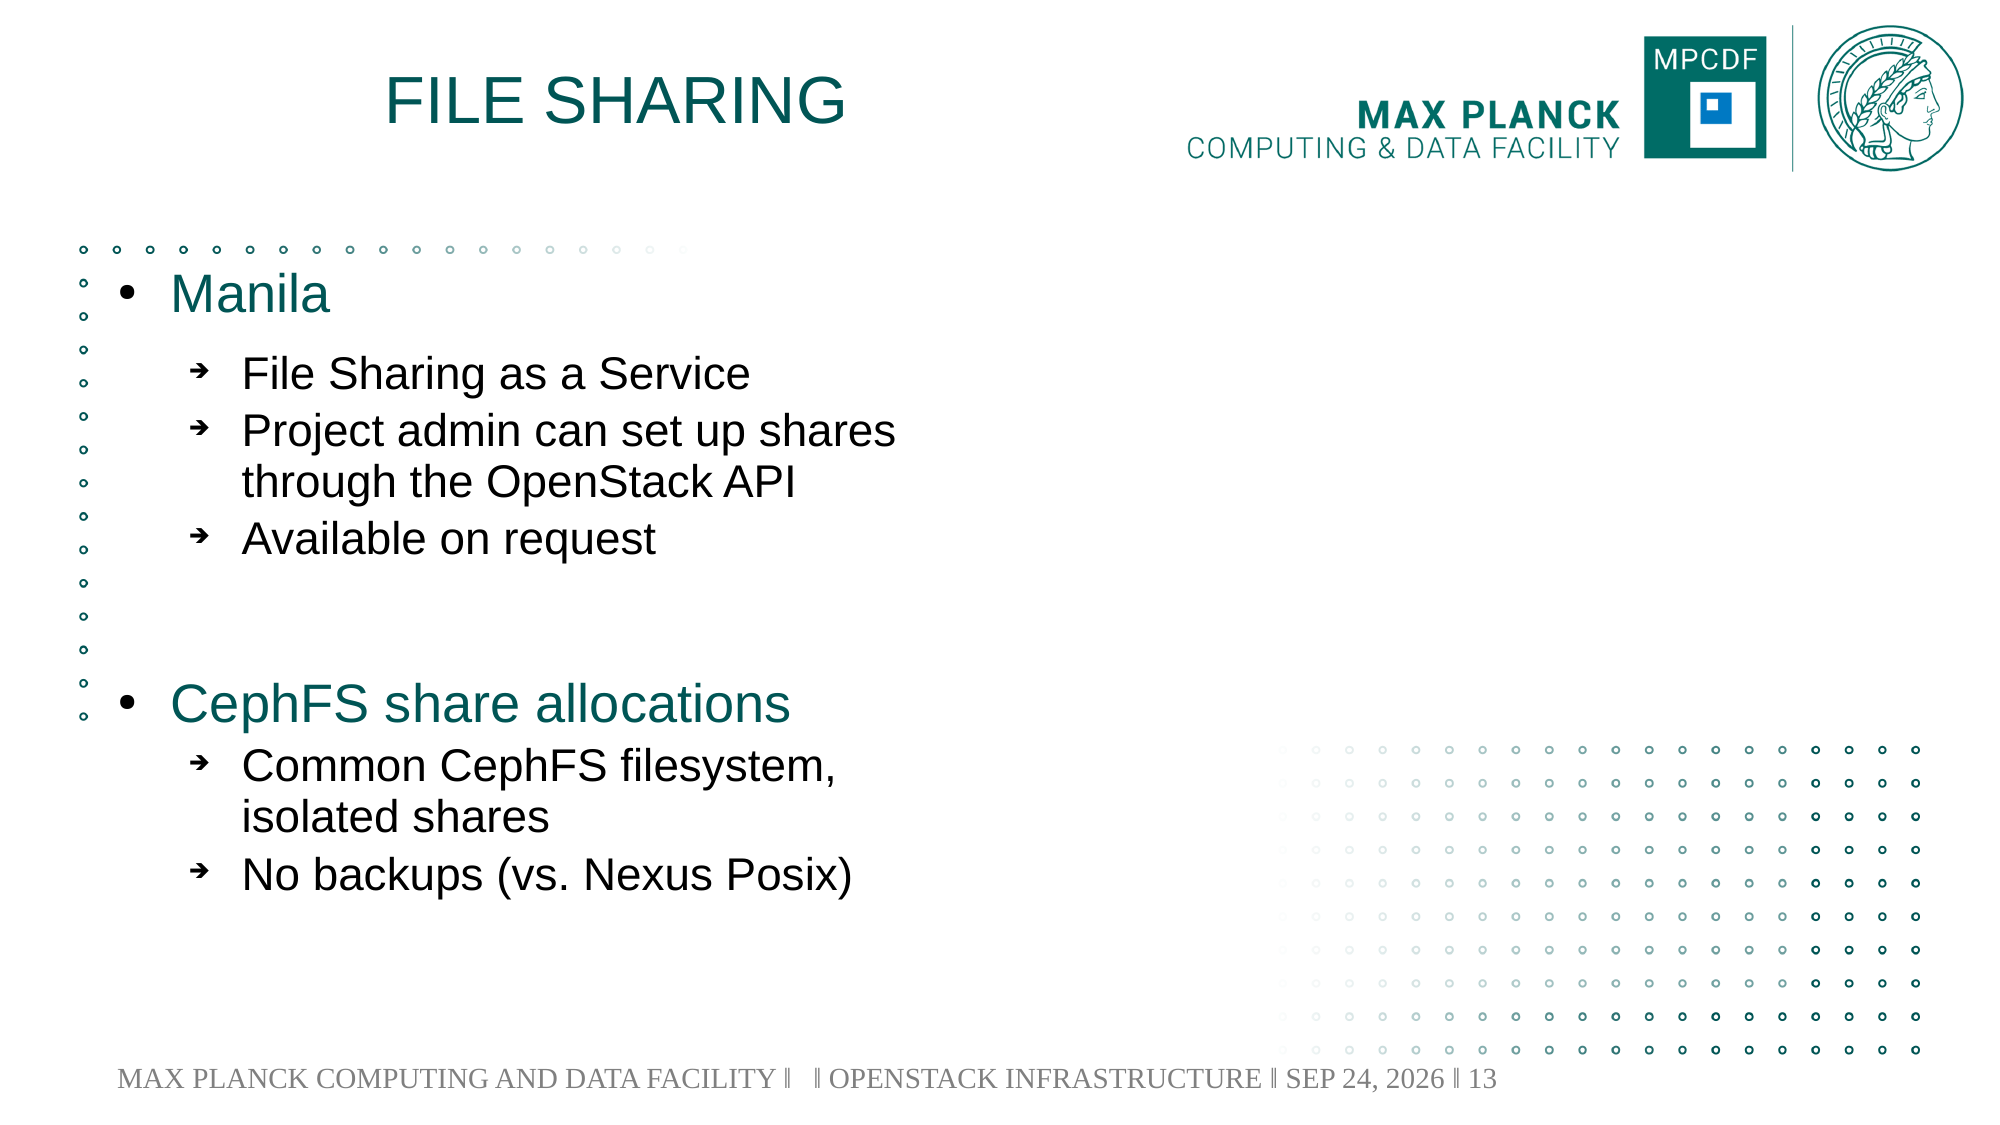

# File sharing
Manila
File Sharing as a Service
Project admin can set up shares through the OpenStack API
Available on request
CephFS share allocations
Common CephFS filesystem, isolated shares
No backups (vs. Nexus Posix)
OpenStack Infrastructure